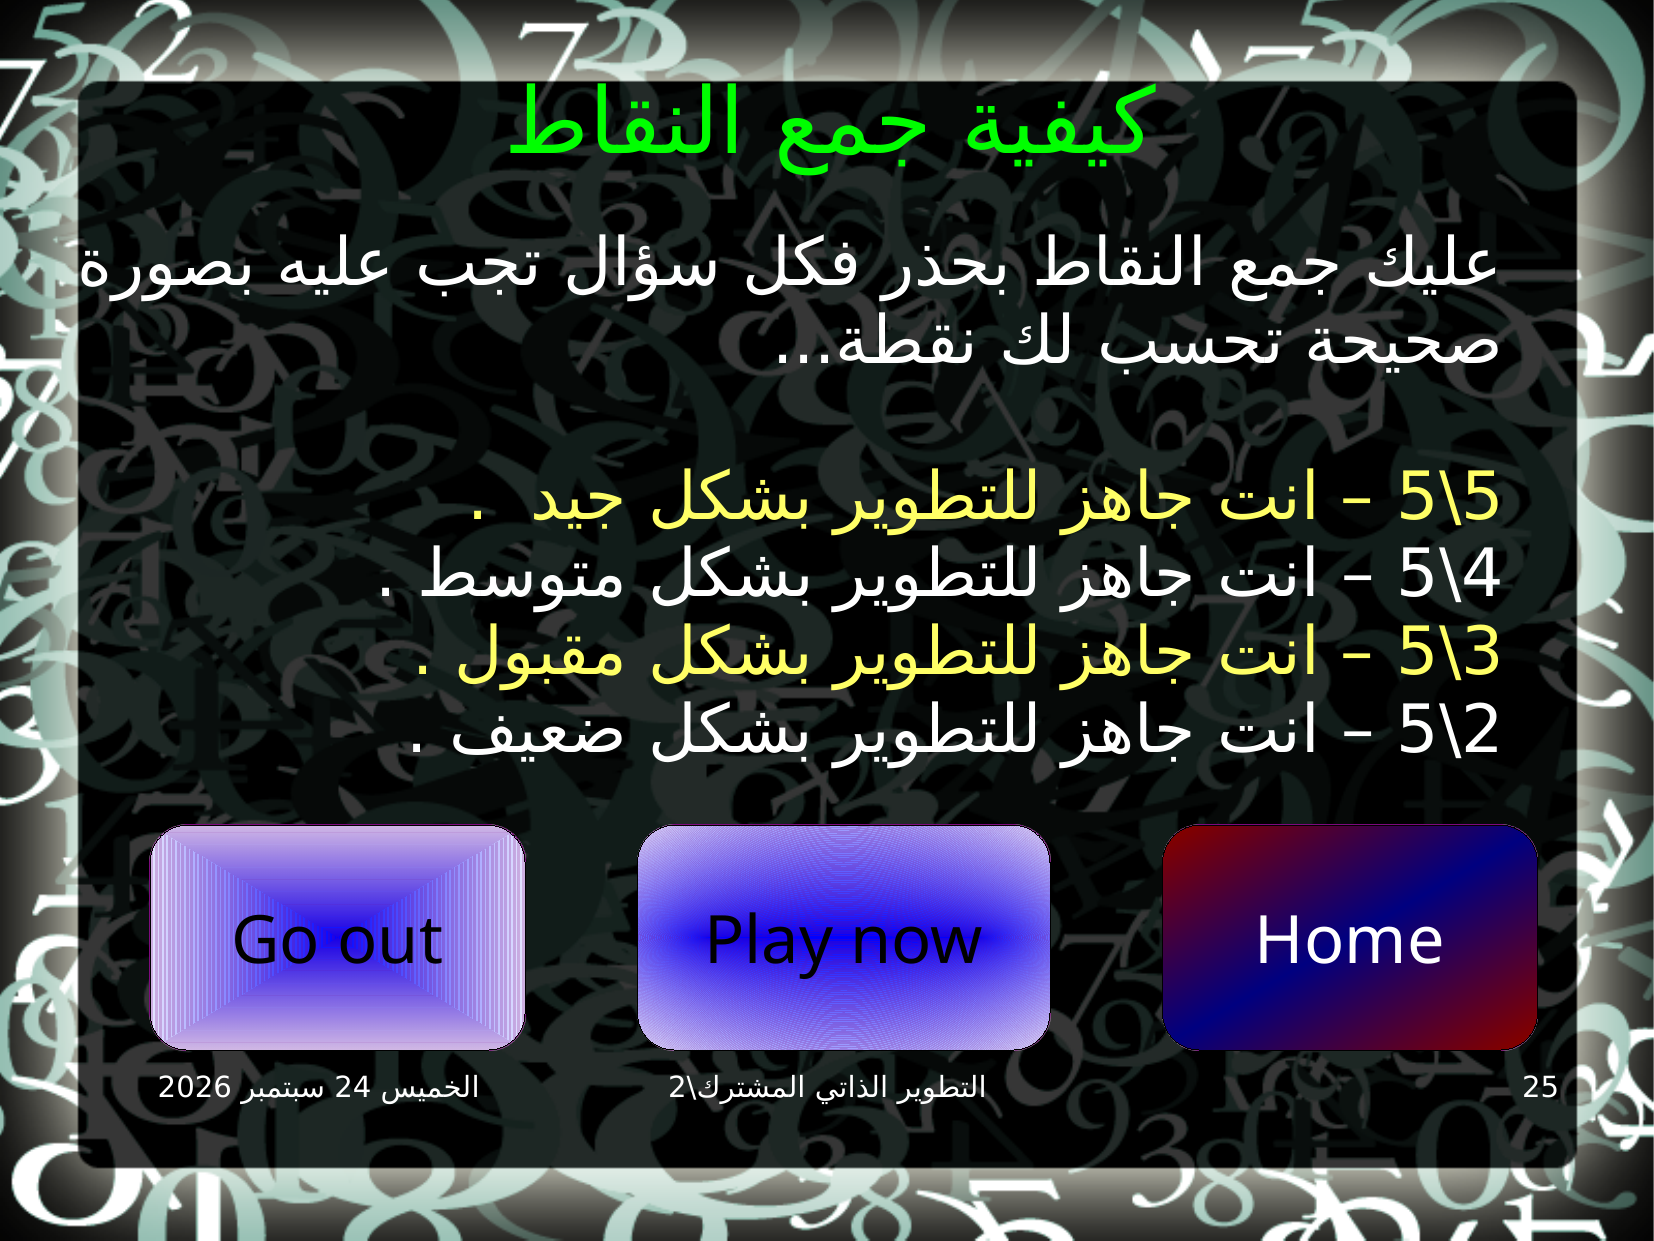

# كيفية جمع النقاط
عليك جمع النقاط بحذر فكل سؤال تجب عليه بصورة صحيحة تحسب لك نقطة...
5\5 – انت جاهز للتطوير بشكل جيد .
4\5 – انت جاهز للتطوير بشكل متوسط .
3\5 – انت جاهز للتطوير بشكل مقبول .
2\5 – انت جاهز للتطوير بشكل ضعيف .
Go out
Play now
Home
التطوير الذاتي المشترك\2
25